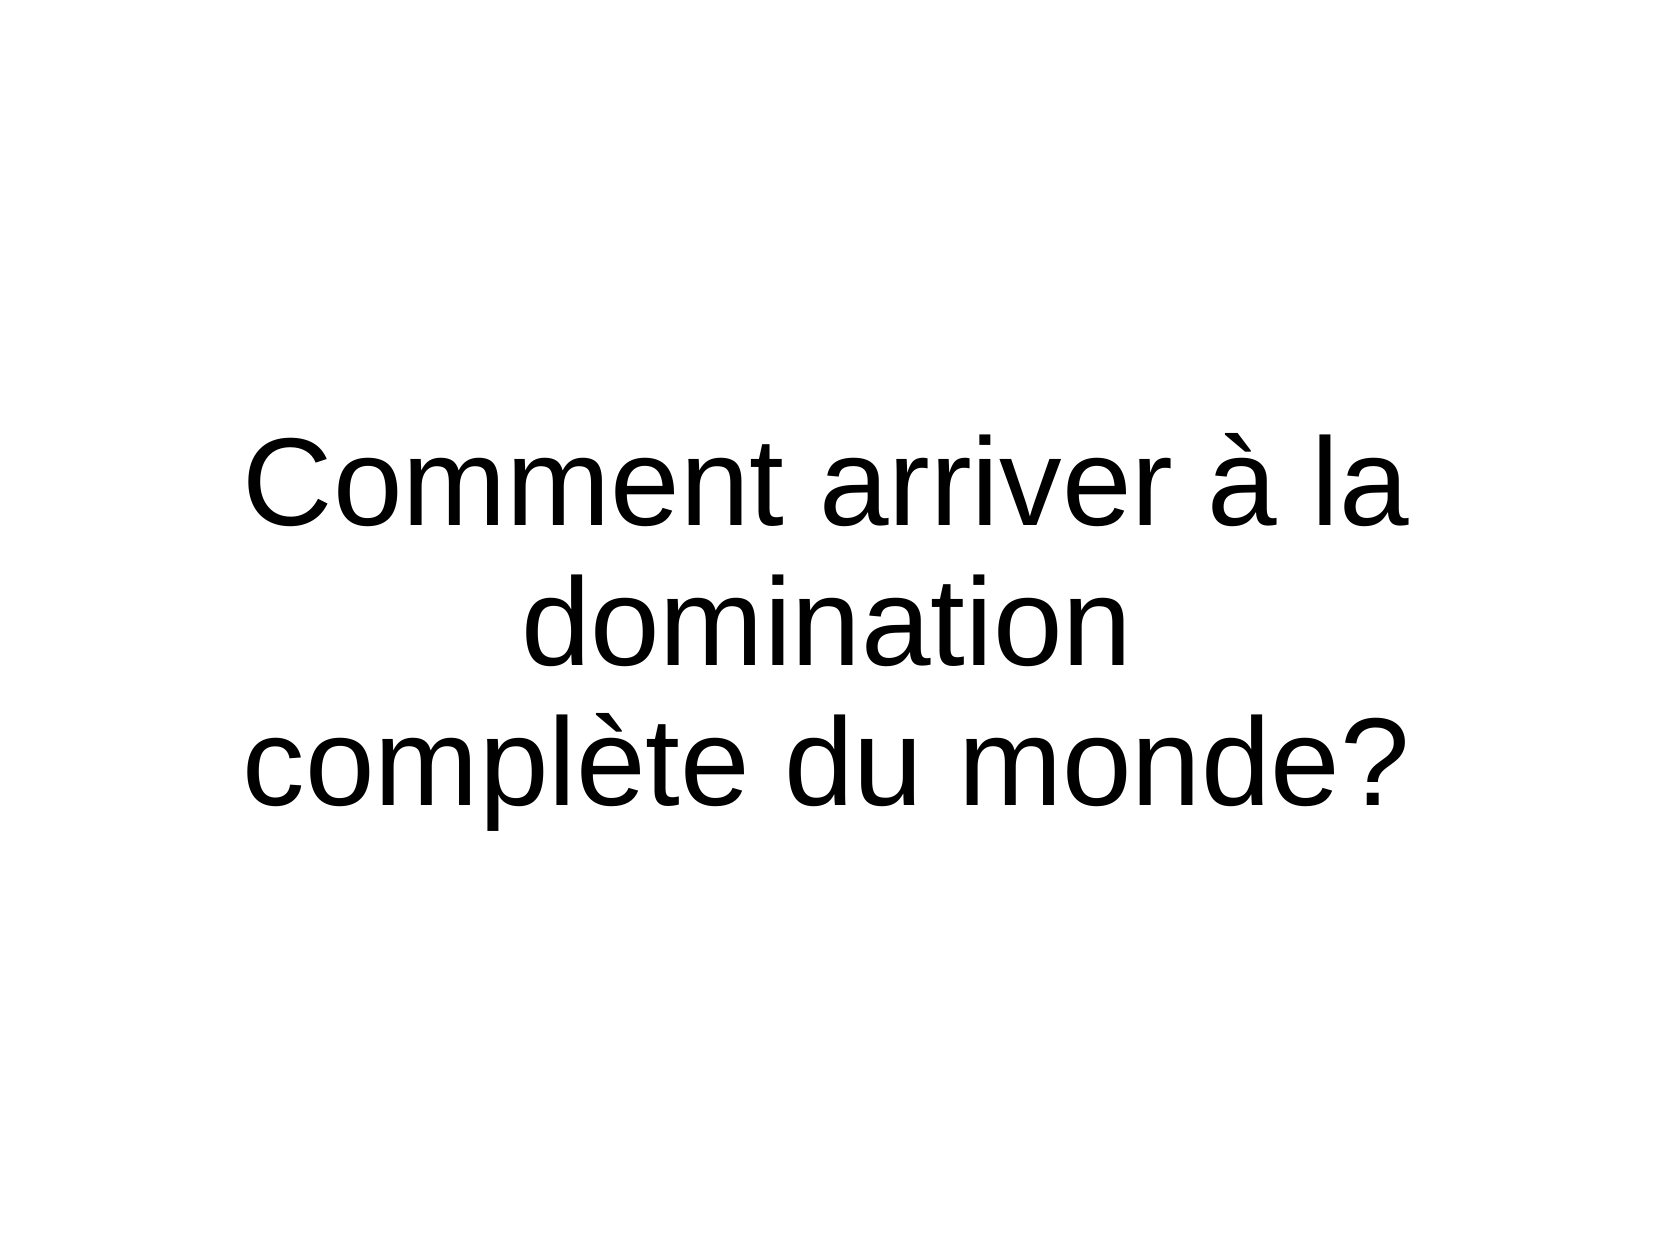

#
Comment arriver à la domination
complète du monde?